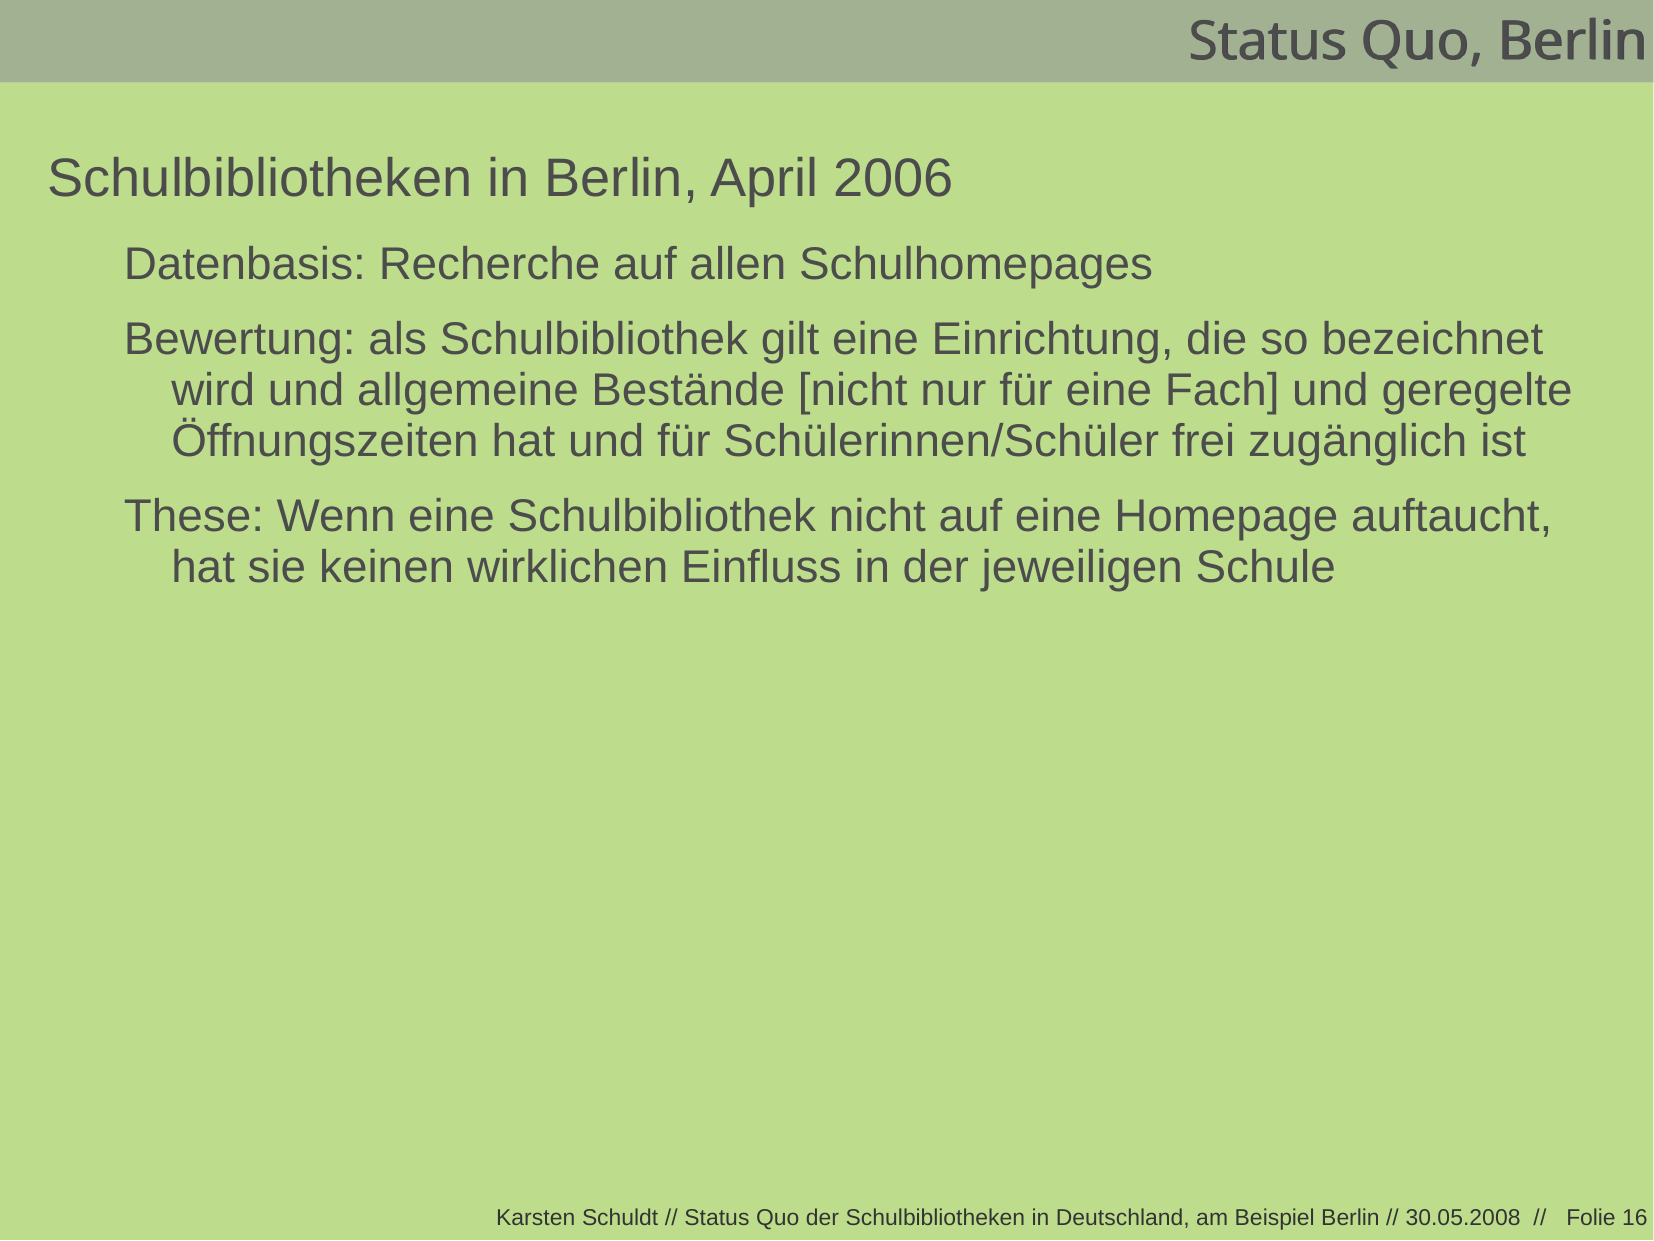

# Status Quo, Berlin
Schulbibliotheken in Berlin, April 2006
Datenbasis: Recherche auf allen Schulhomepages
Bewertung: als Schulbibliothek gilt eine Einrichtung, die so bezeichnet wird und allgemeine Bestände [nicht nur für eine Fach] und geregelte Öffnungszeiten hat und für Schülerinnen/Schüler frei zugänglich ist
These: Wenn eine Schulbibliothek nicht auf eine Homepage auftaucht, hat sie keinen wirklichen Einfluss in der jeweiligen Schule
16